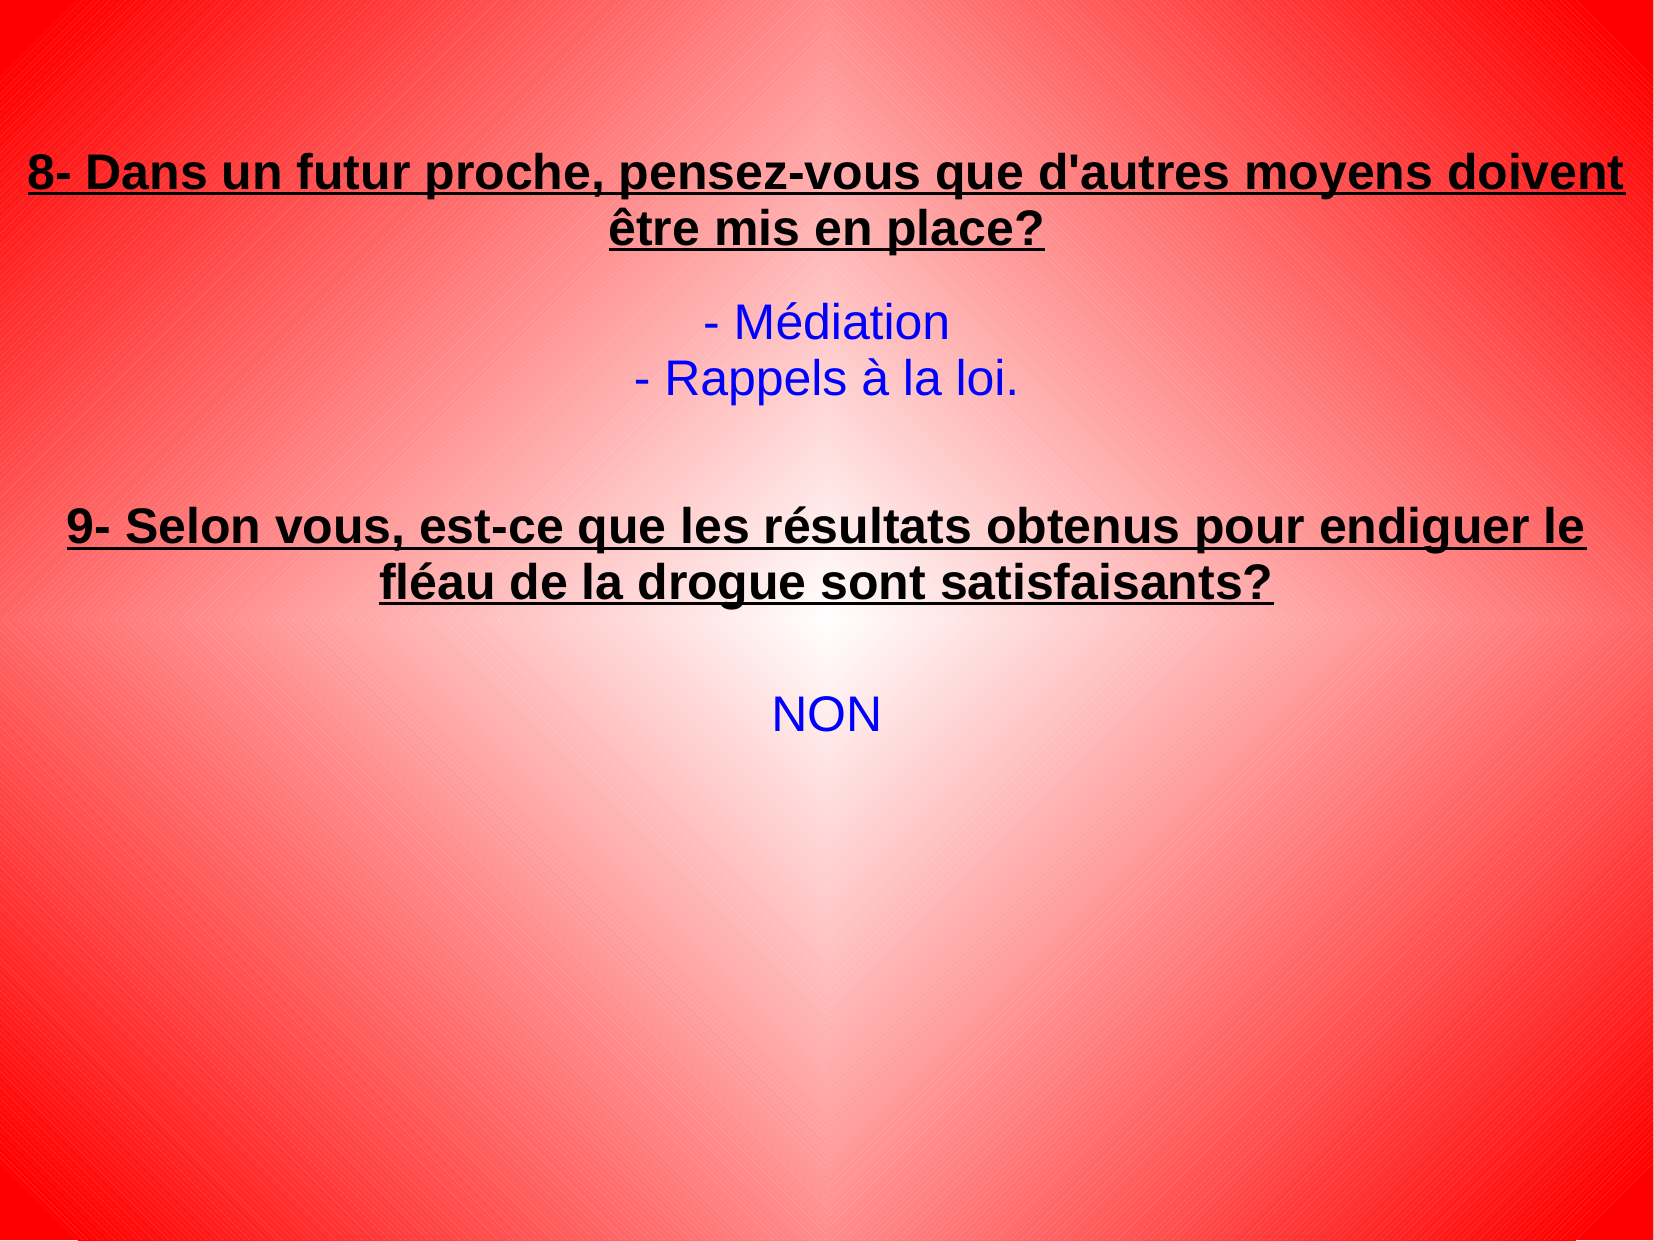

8- Dans un futur proche, pensez-vous que d'autres moyens doivent être mis en place?
- Médiation
- Rappels à la loi.
9- Selon vous, est-ce que les résultats obtenus pour endiguer le fléau de la drogue sont satisfaisants?
NON